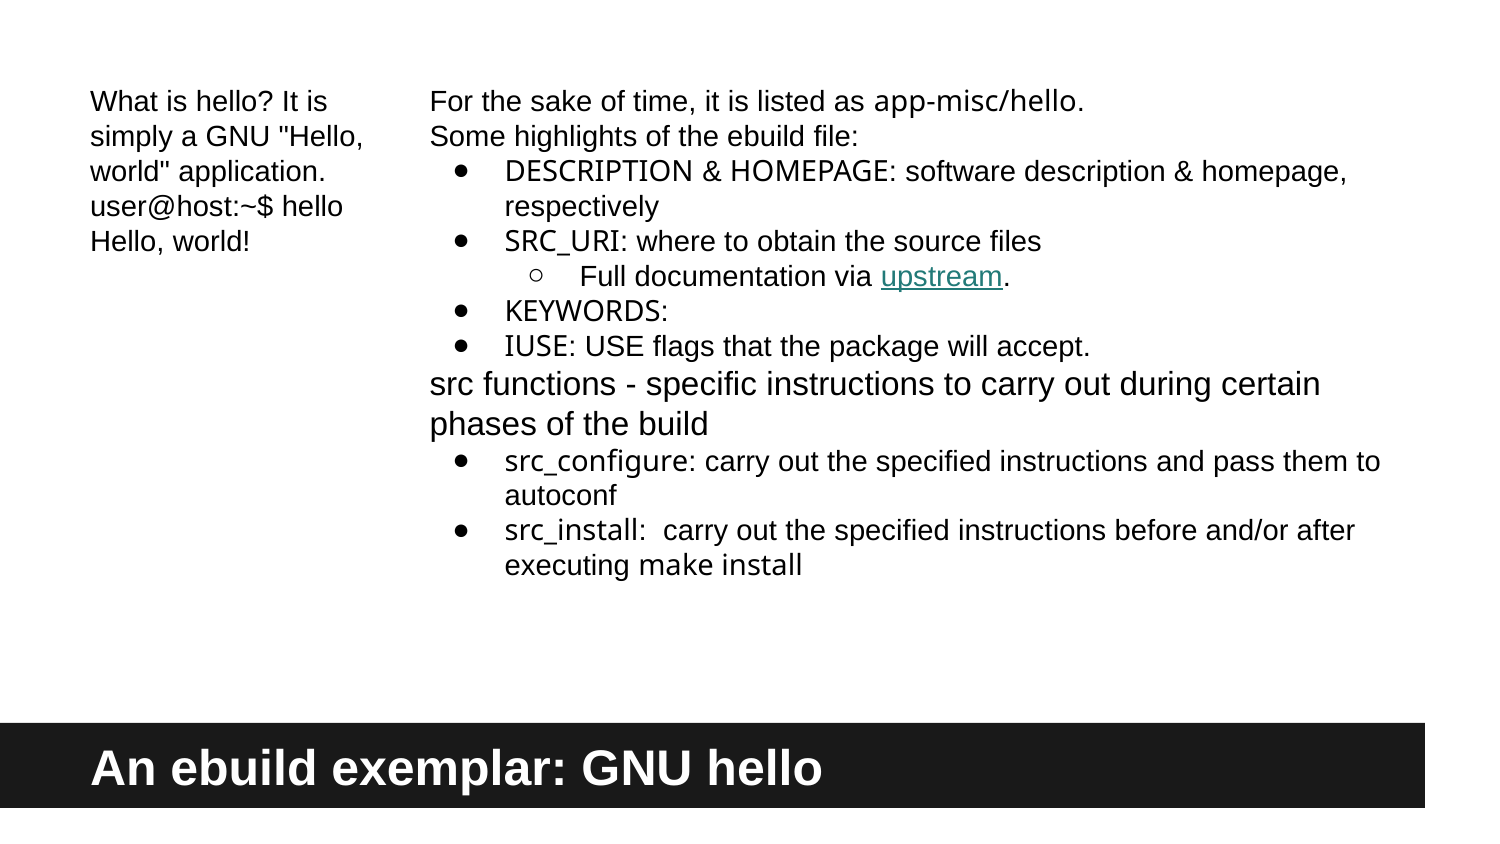

What is hello? It is simply a GNU "Hello, world" application.
user@host:~$ hello
Hello, world!
For the sake of time, it is listed as app-misc/hello.
Some highlights of the ebuild file:
DESCRIPTION & HOMEPAGE: software description & homepage, respectively
SRC_URI: where to obtain the source files
Full documentation via upstream.
KEYWORDS:
IUSE: USE flags that the package will accept.
src functions - specific instructions to carry out during certain phases of the build
src_configure: carry out the specified instructions and pass them to autoconf
src_install: carry out the specified instructions before and/or after executing make install
# An ebuild exemplar: GNU hello